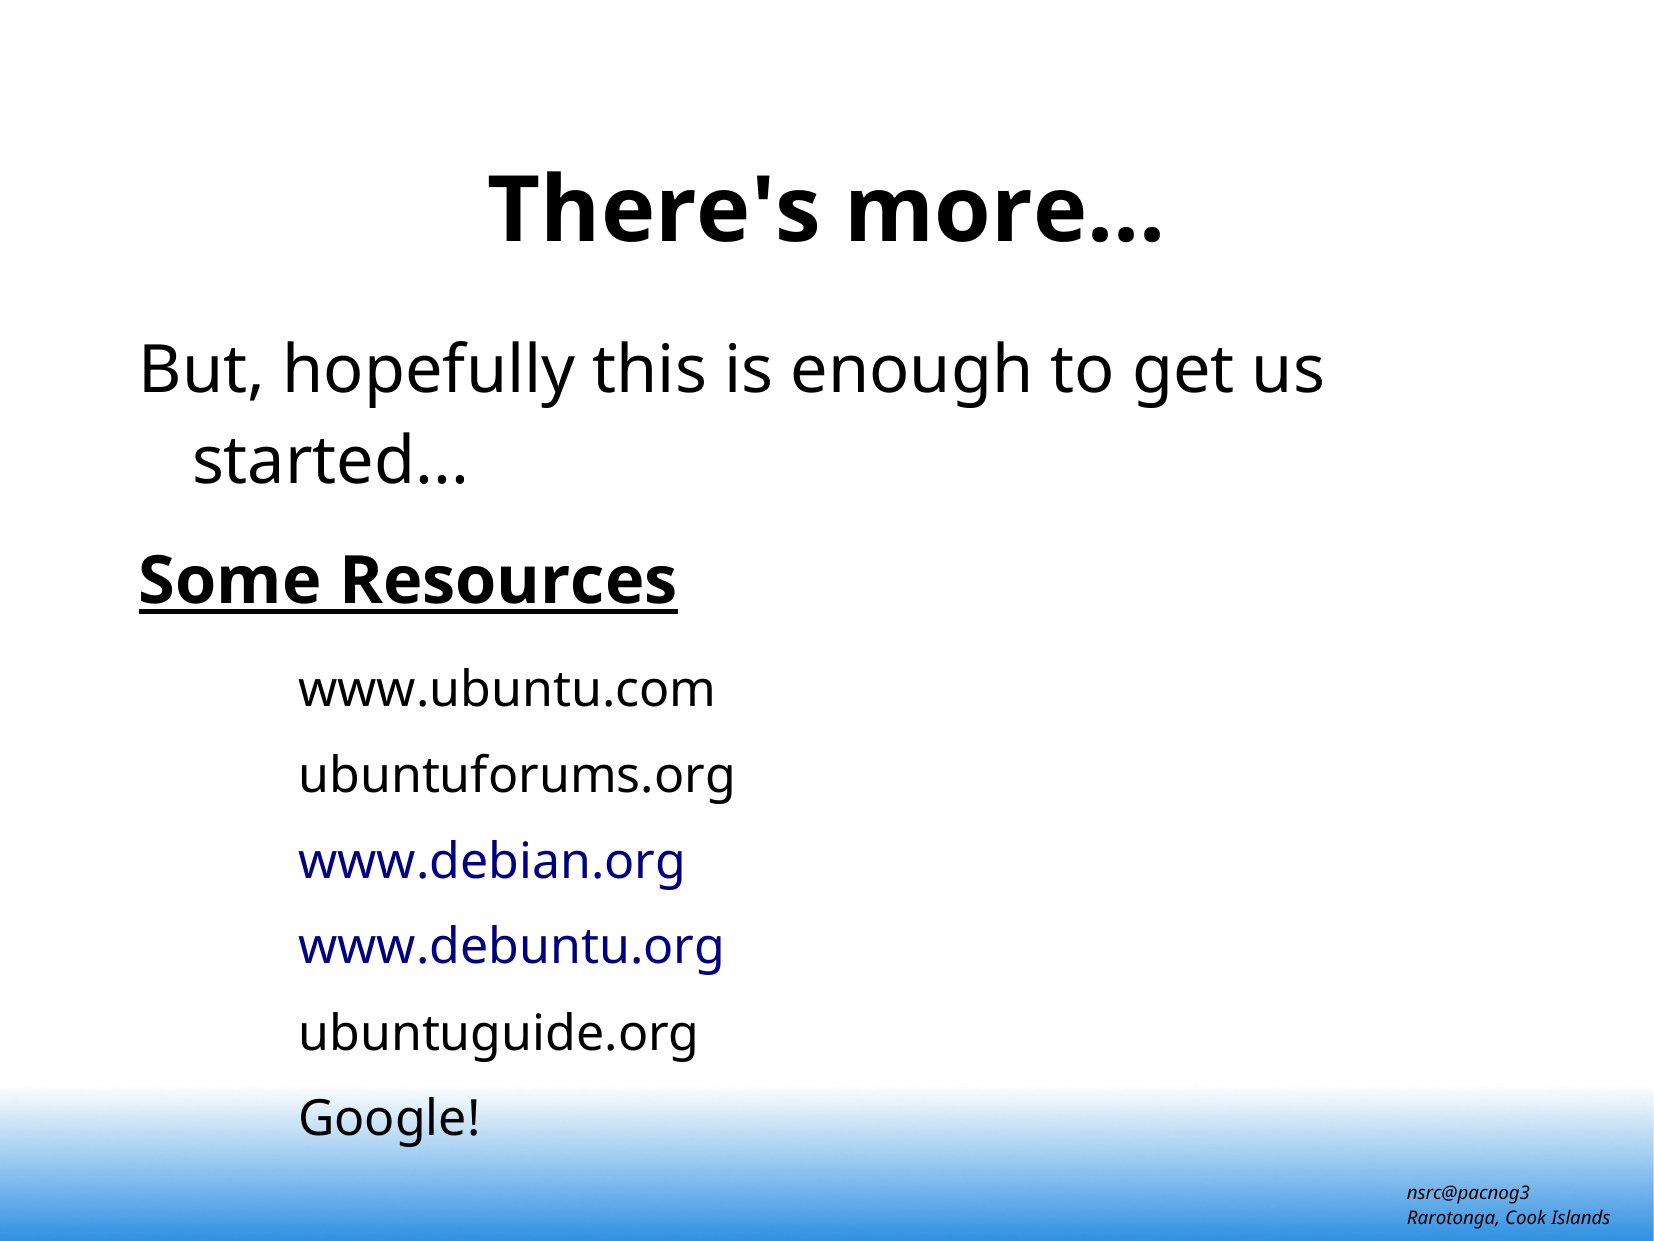

# There's more...
But, hopefully this is enough to get us started...
Some Resources
www.ubuntu.com
ubuntuforums.org
www.debian.org
www.debuntu.org
ubuntuguide.org
Google!